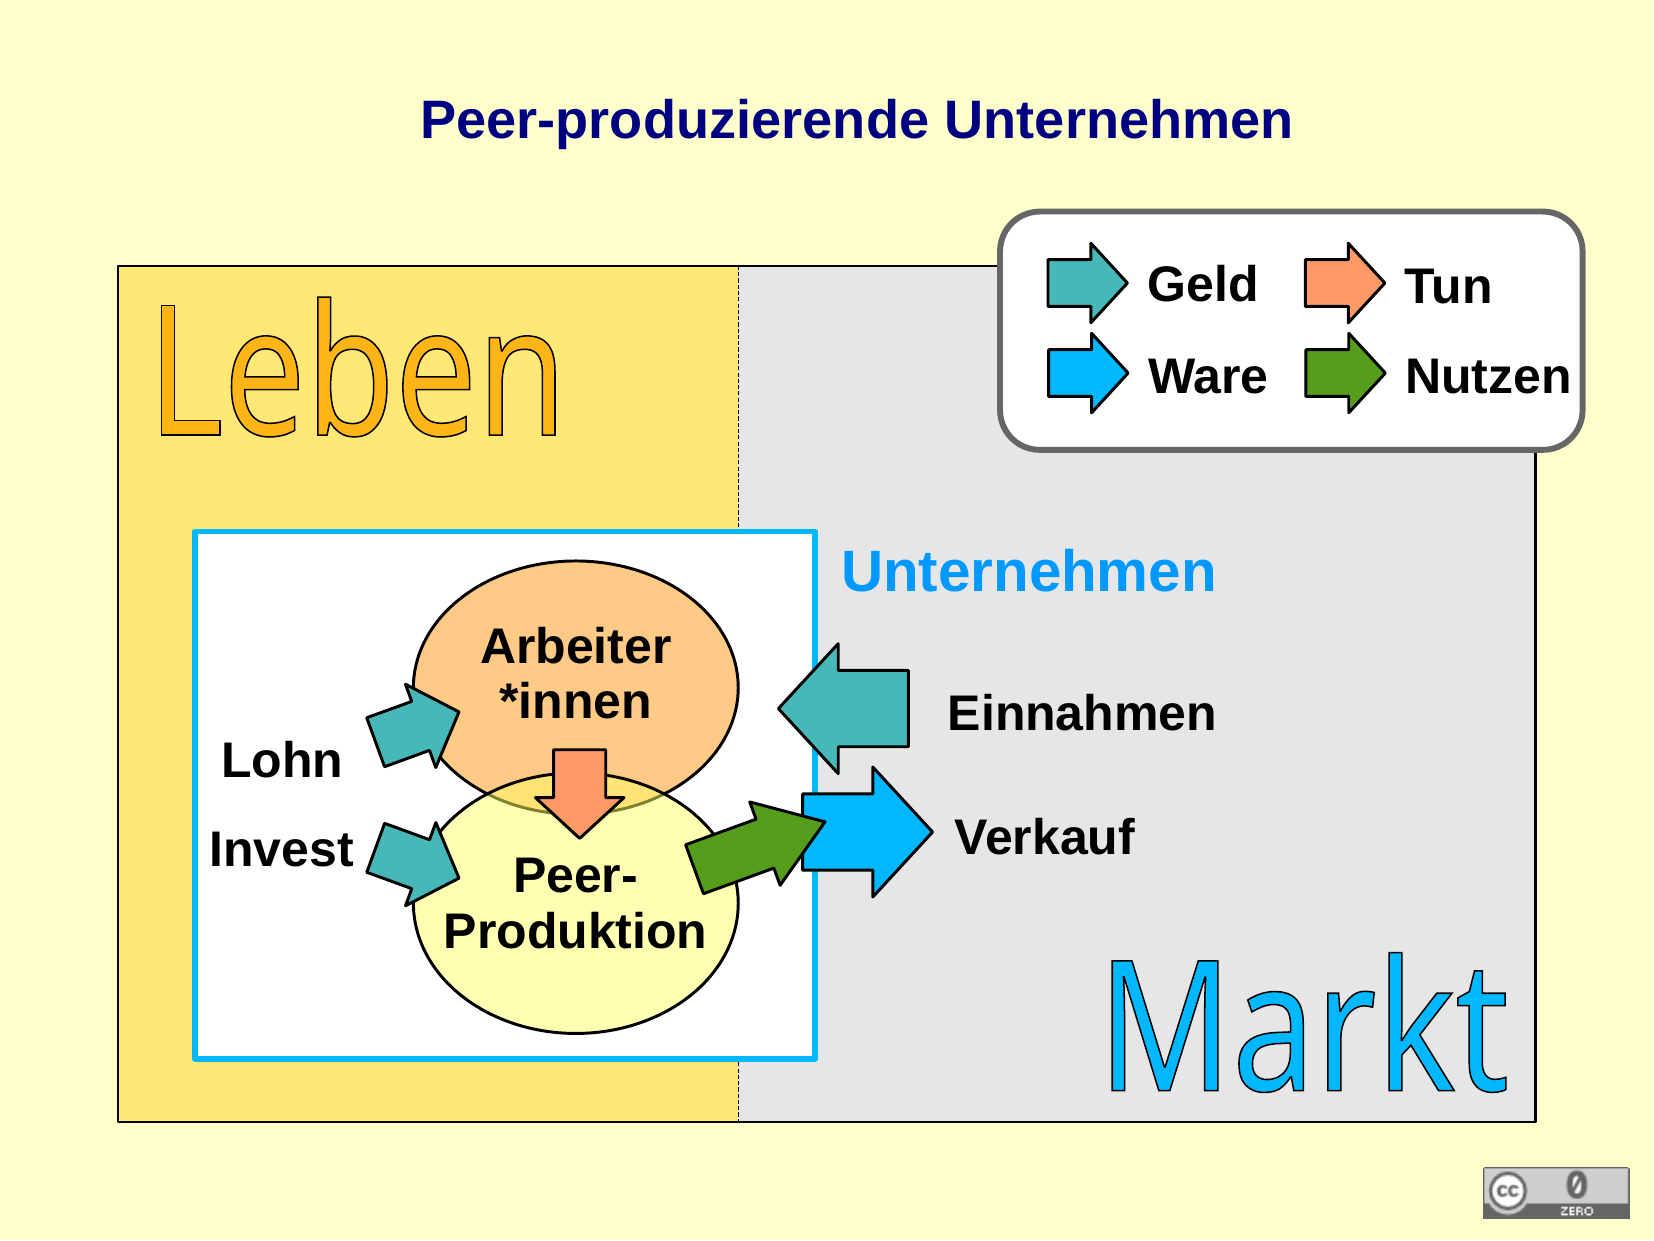

# Peer-produzierende Unternehmen
Geld
Tun
Ware
Nutzen
Leben
Unternehmen
Arbeiter
*innen
Einnahmen
Lohn
Peer-
Produktion
Verkauf
Invest
Markt